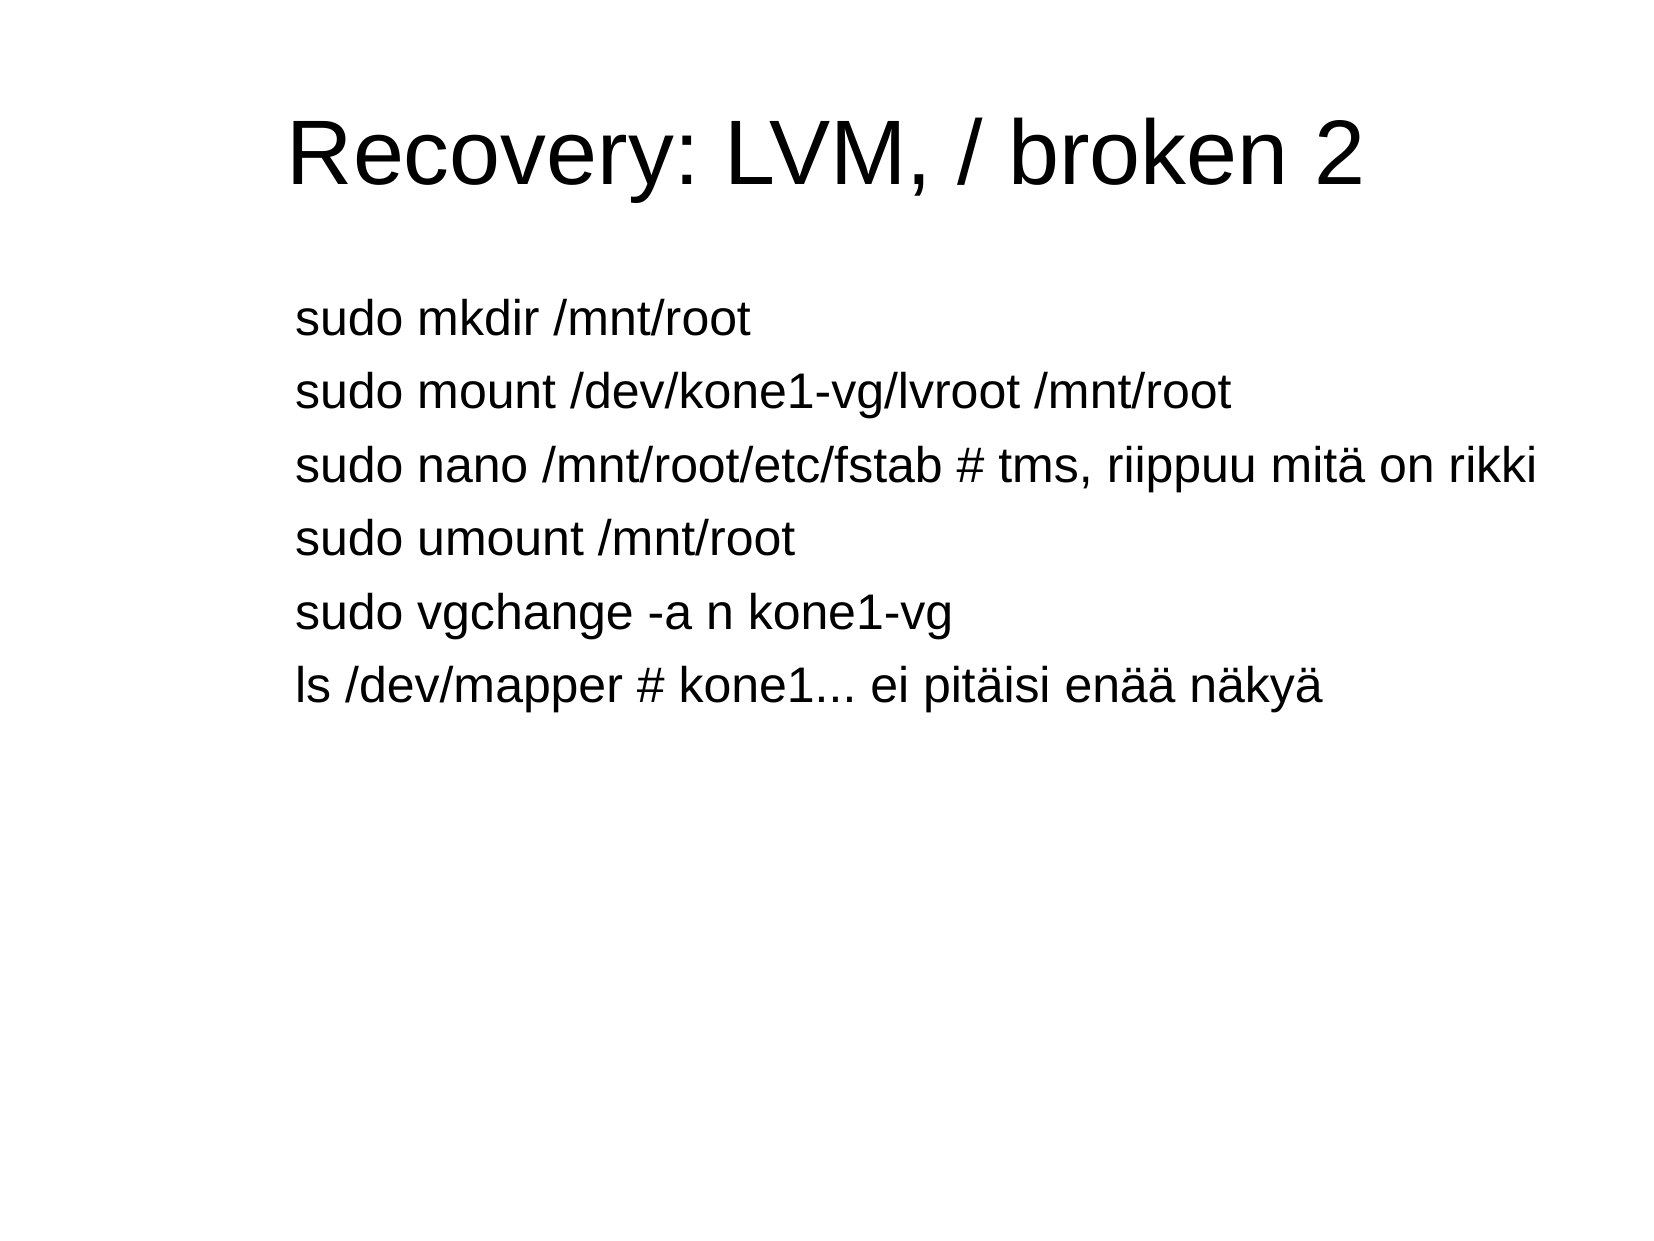

# Recovery: LVM, / broken 2
sudo mkdir /mnt/root
sudo mount /dev/kone1-vg/lvroot /mnt/root
sudo nano /mnt/root/etc/fstab # tms, riippuu mitä on rikki
sudo umount /mnt/root
sudo vgchange -a n kone1-vg
ls /dev/mapper # kone1... ei pitäisi enää näkyä